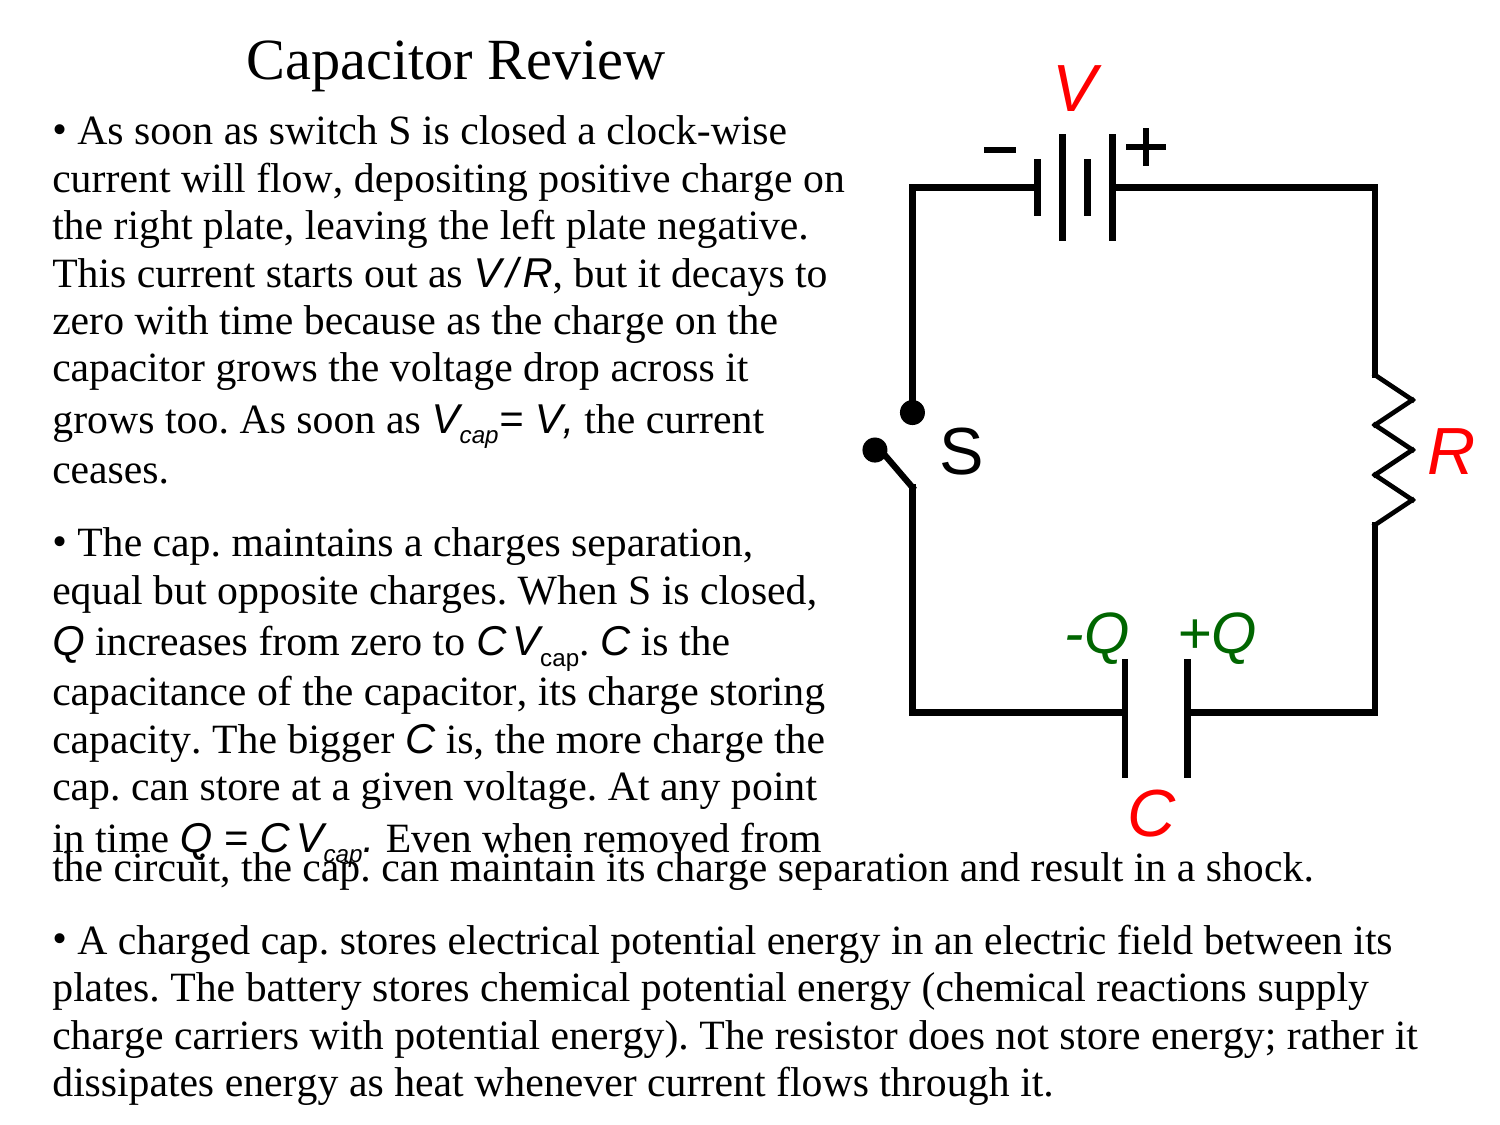

# Capacitor Review
V
 As soon as switch S is closed a clock-wise current will flow, depositing positive charge on the right plate, leaving the left plate negative. This current starts out as V / R, but it decays to zero with time because as the charge on the capacitor grows the voltage drop across it grows too. As soon as Vcap= V, the current ceases.
 The cap. maintains a charges separation, equal but opposite charges. When S is closed, Q increases from zero to C Vcap. C is the capacitance of the capacitor, its charge storing capacity. The bigger C is, the more charge the cap. can store at a given voltage. At any point in time Q = C Vcap. Even when removed from
S
R
-Q
+Q
C
the circuit, the cap. can maintain its charge separation and result in a shock.
 A charged cap. stores electrical potential energy in an electric field between its plates. The battery stores chemical potential energy (chemical reactions supply charge carriers with potential energy). The resistor does not store energy; rather it dissipates energy as heat whenever current flows through it.